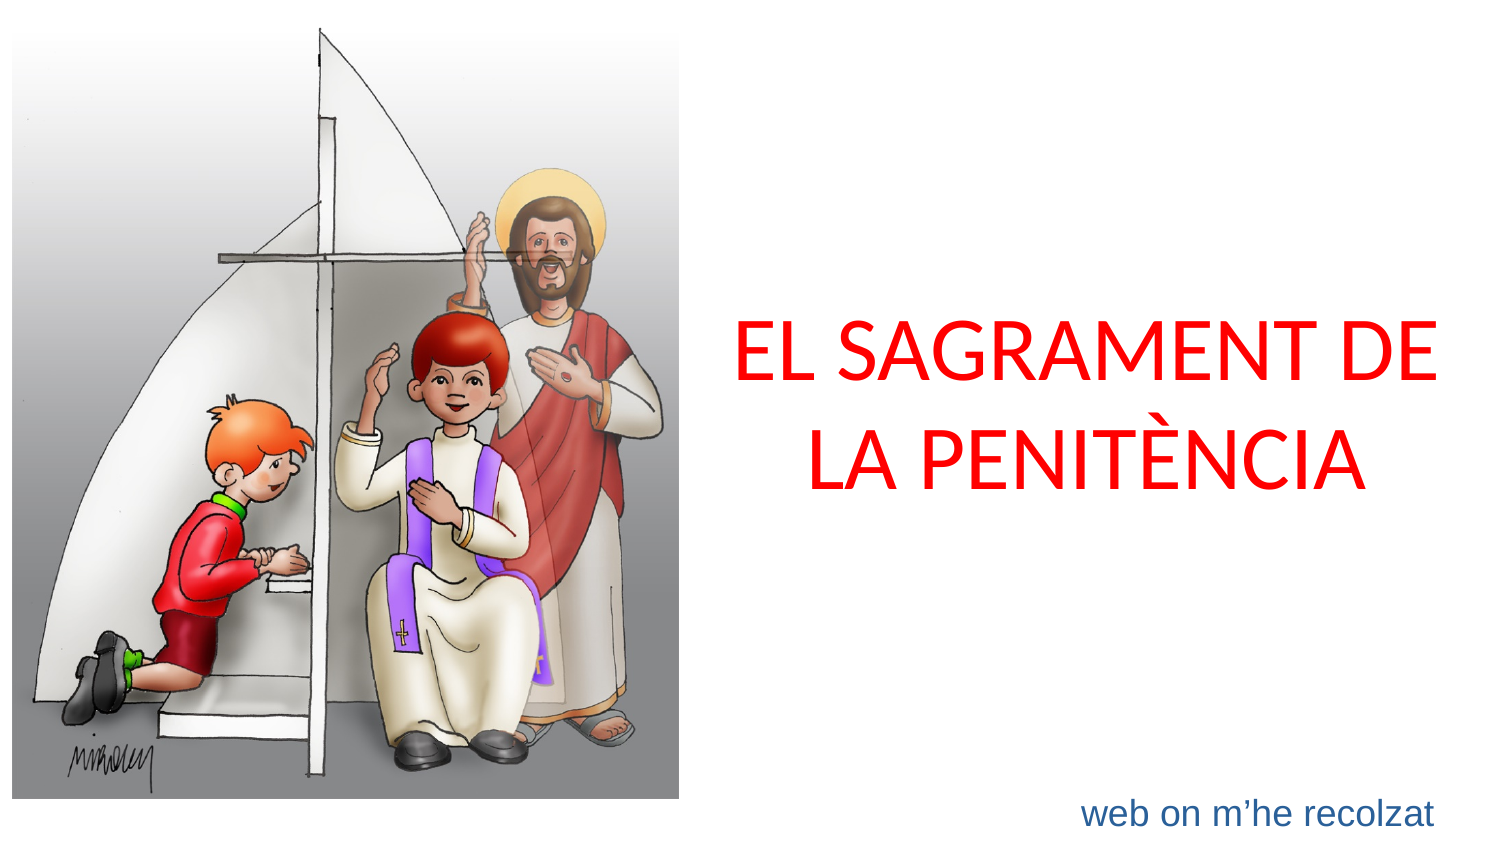

# EL SAGRAMENT DE LA PENITÈNCIA
web on m’he recolzat